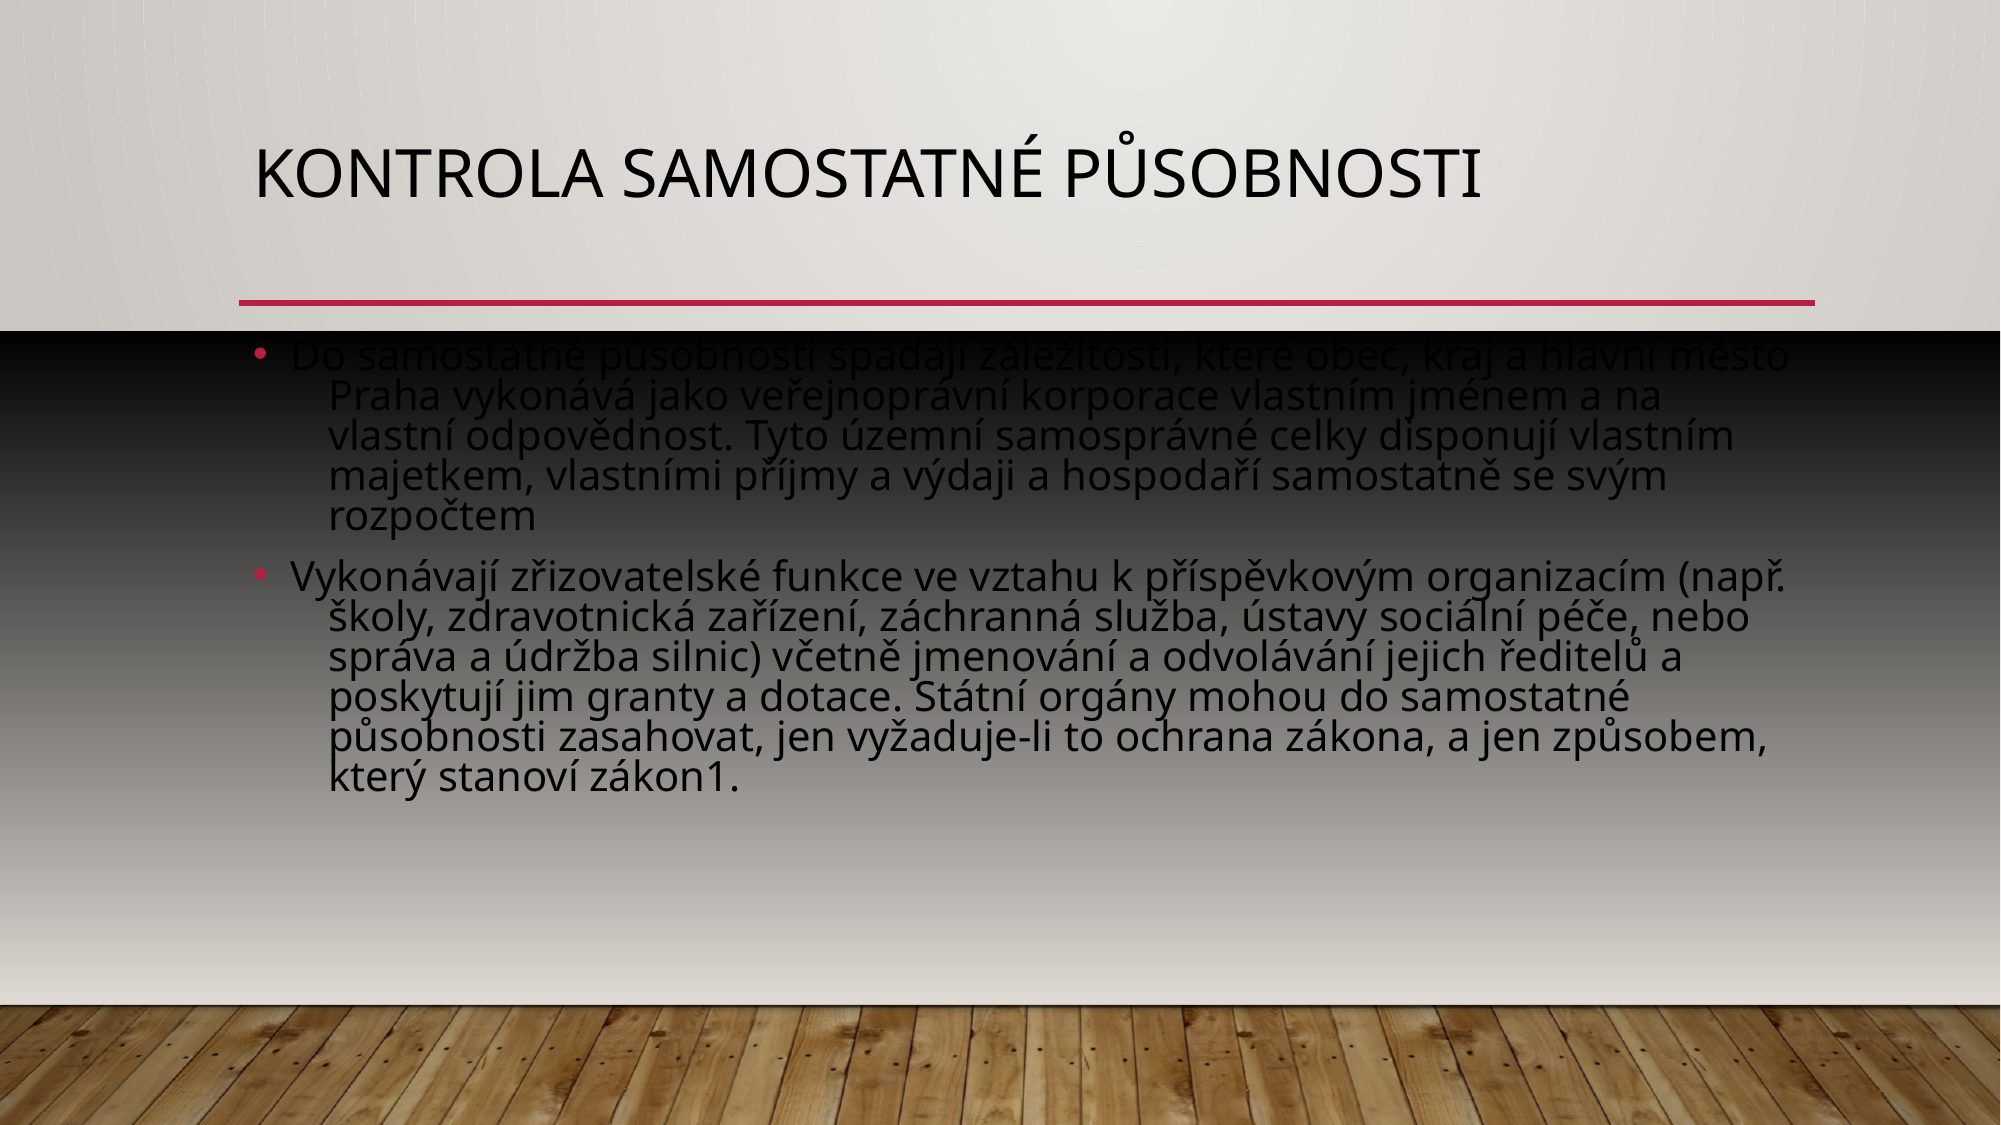

# Kontrola samostatné působnosti
Do samostatné působnosti spadají záležitosti, které obec, kraj a hlavní město Praha vykonává jako veřejnoprávní korporace vlastním jménem a na vlastní odpovědnost. Tyto územní samosprávné celky disponují vlastním majetkem, vlastními příjmy a výdaji a hospodaří samostatně se svým rozpočtem
Vykonávají zřizovatelské funkce ve vztahu k příspěvkovým organizacím (např. školy, zdravotnická zařízení, záchranná služba, ústavy sociální péče, nebo správa a údržba silnic) včetně jmenování a odvolávání jejich ředitelů a poskytují jim granty a dotace. Státní orgány mohou do samostatné působnosti zasahovat, jen vyžaduje-li to ochrana zákona, a jen způsobem, který stanoví zákon1.